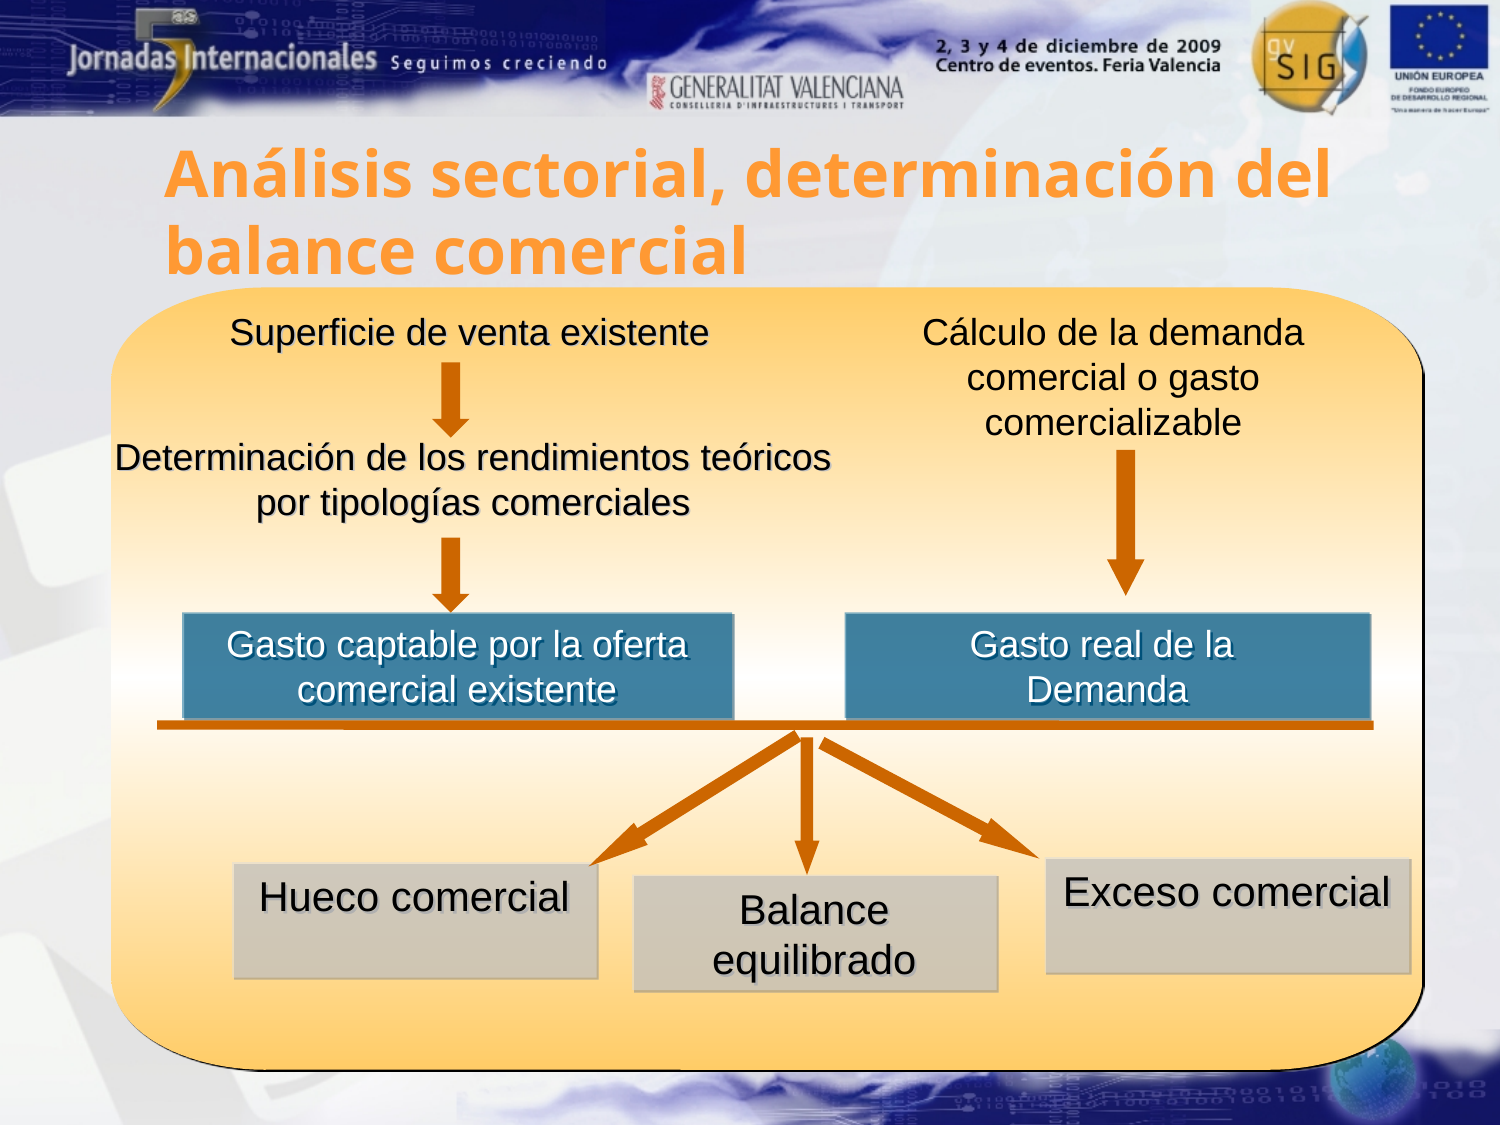

Análisis sectorial, determinación del balance comercial
Superficie de venta existente
Cálculo de la demanda comercial o gasto comercializable
Determinación de los rendimientos teóricos por tipologías comerciales
Gasto captable por la oferta comercial existente
Gasto real de la
Demanda
Exceso comercial
Hueco comercial
Balance equilibrado